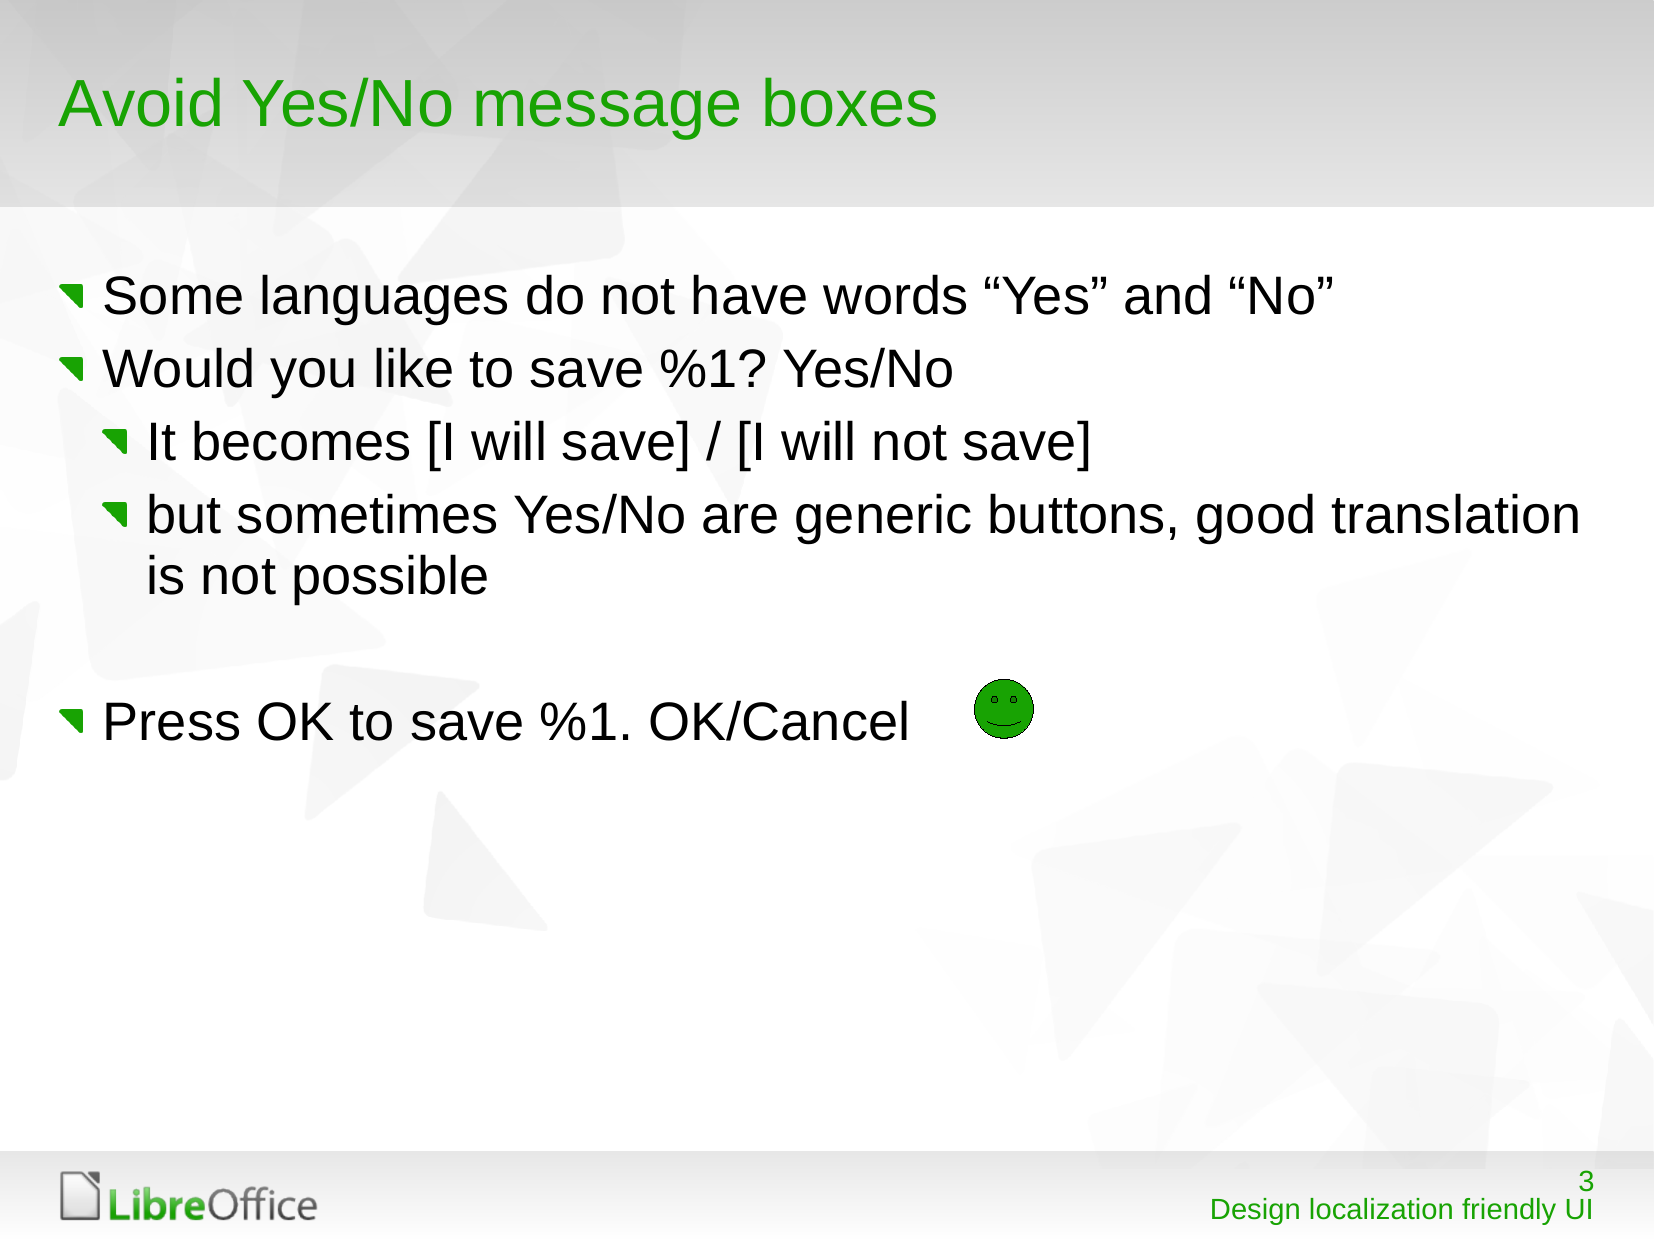

# Avoid Yes/No message boxes
Some languages do not have words “Yes” and “No”
Would you like to save %1? Yes/No
It becomes [I will save] / [I will not save]
but sometimes Yes/No are generic buttons, good translation is not possible
Press OK to save %1. OK/Cancel
3
Design localization friendly UI